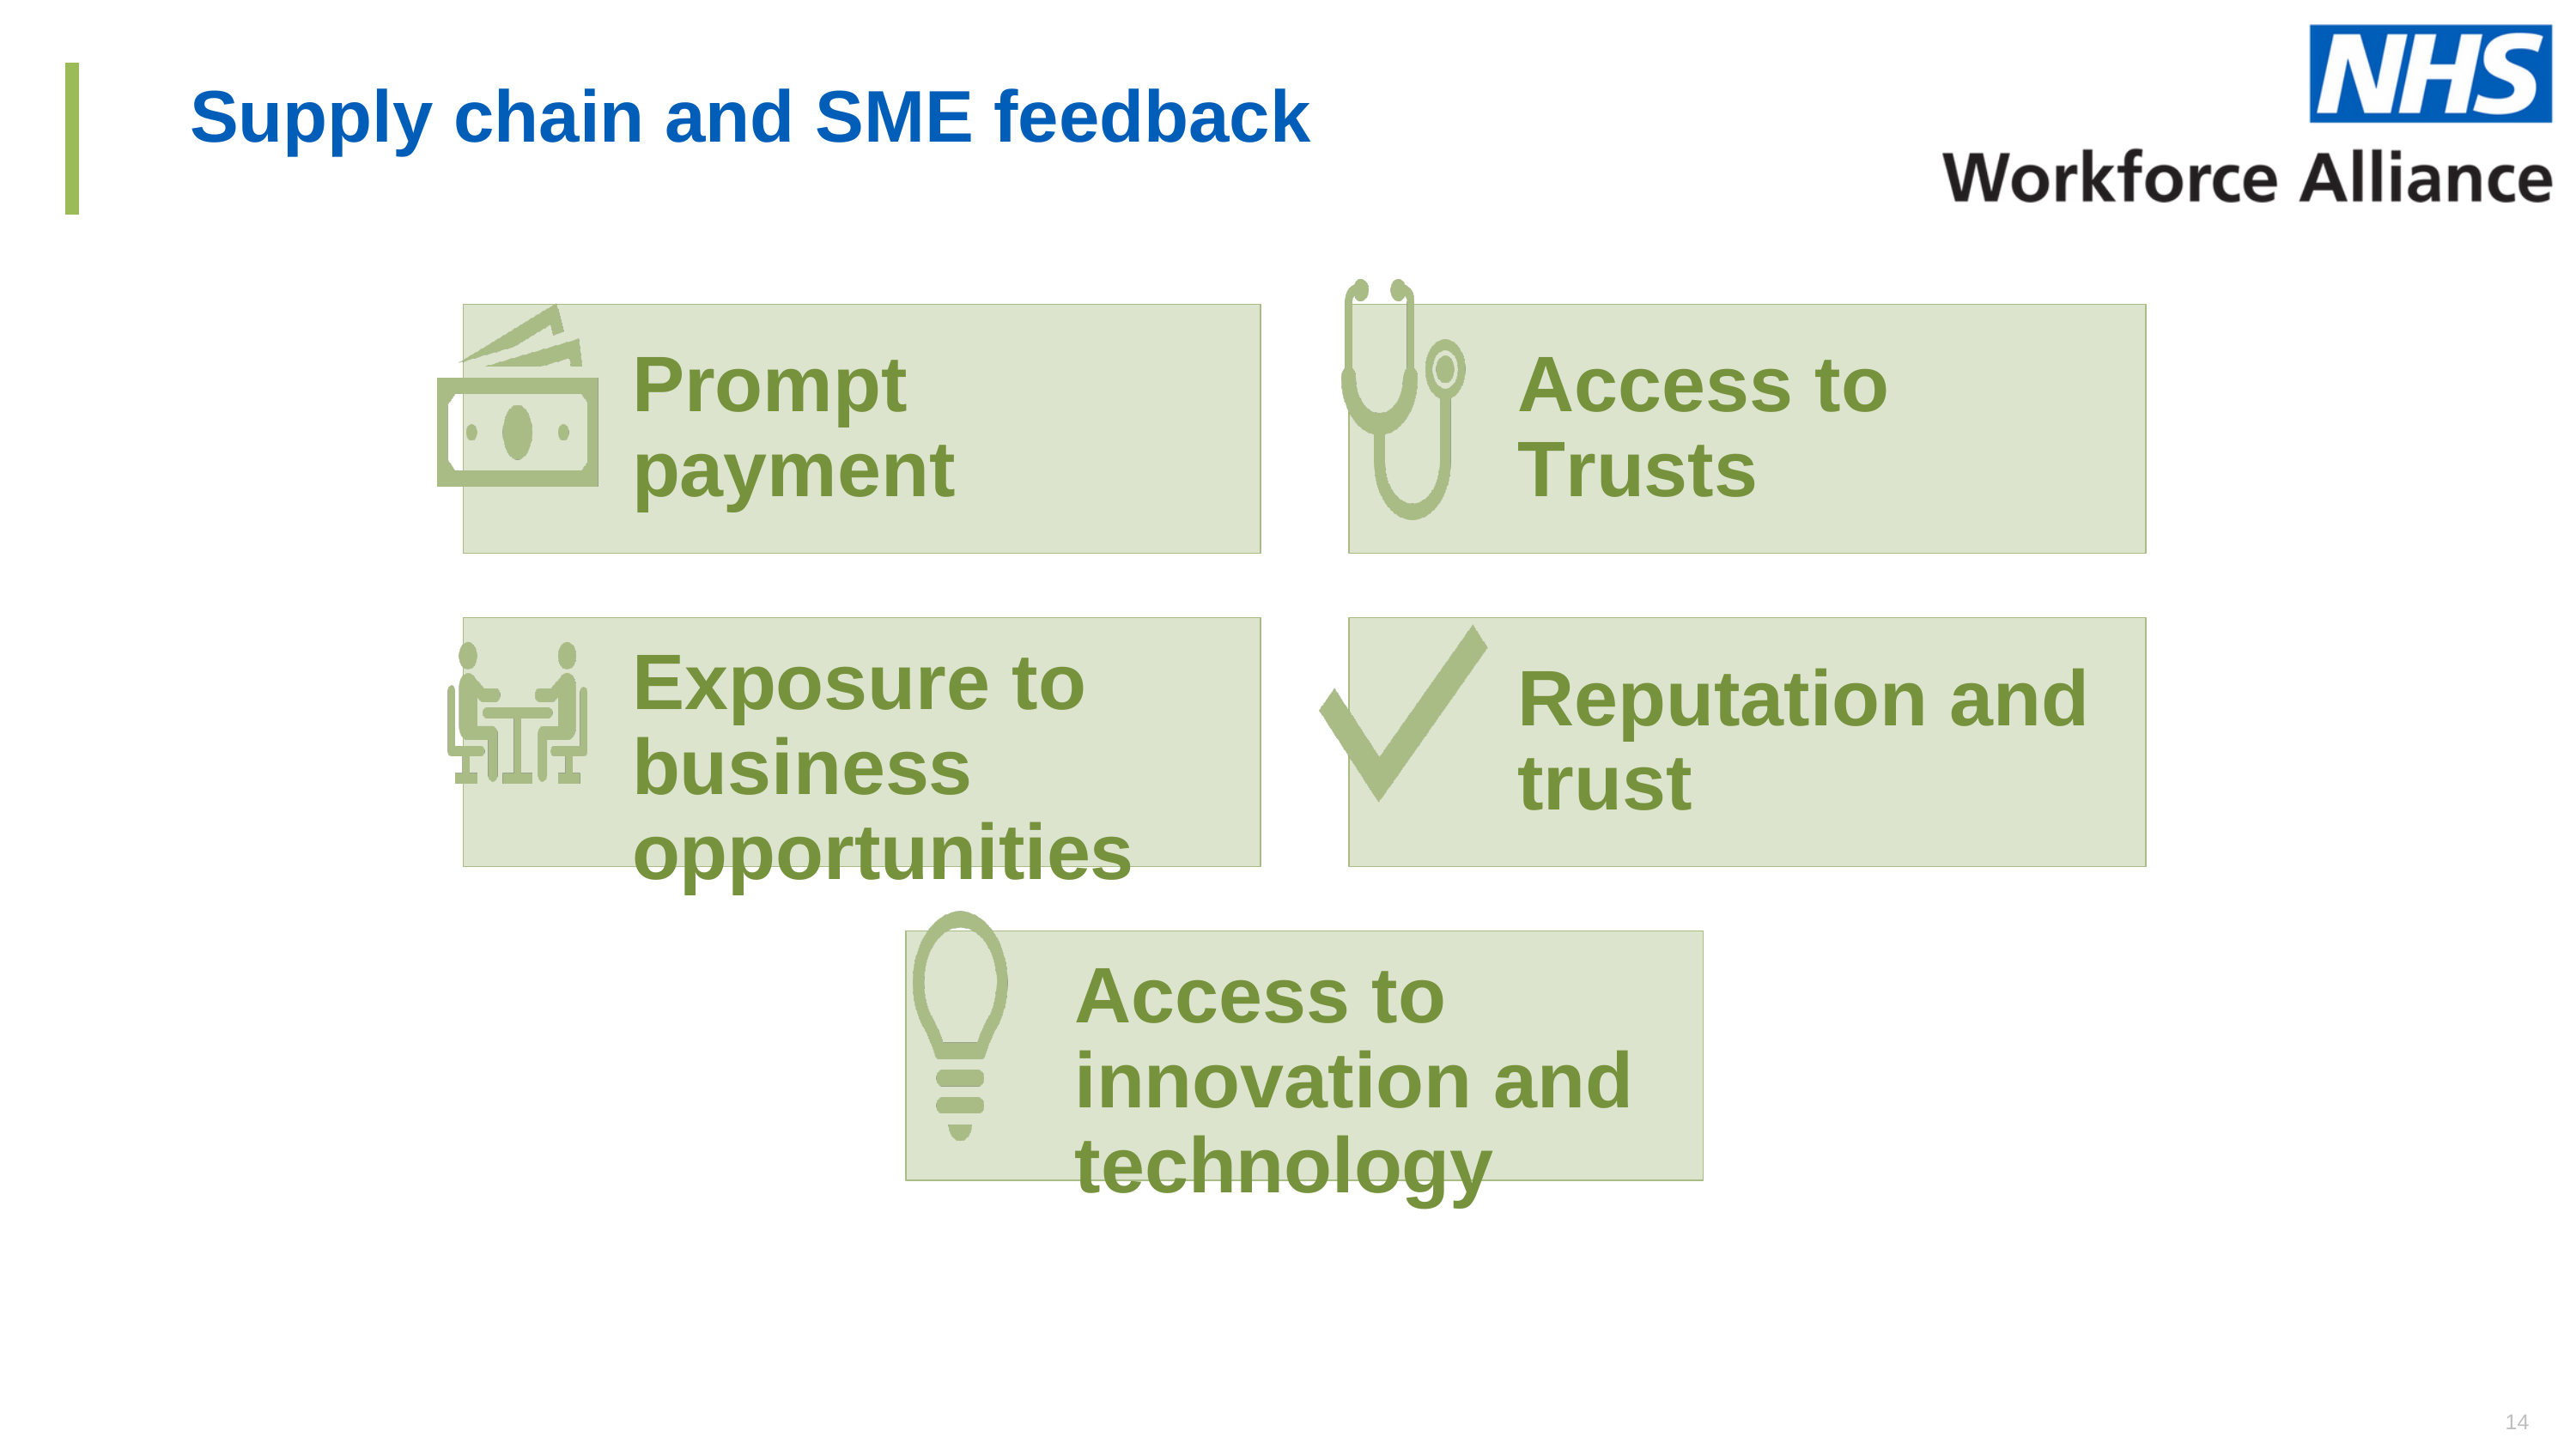

# Supply chain and SME feedback
Prompt payment
Access to Trusts
Exposure to business opportunities
Reputation and trust
Access to innovation and technology